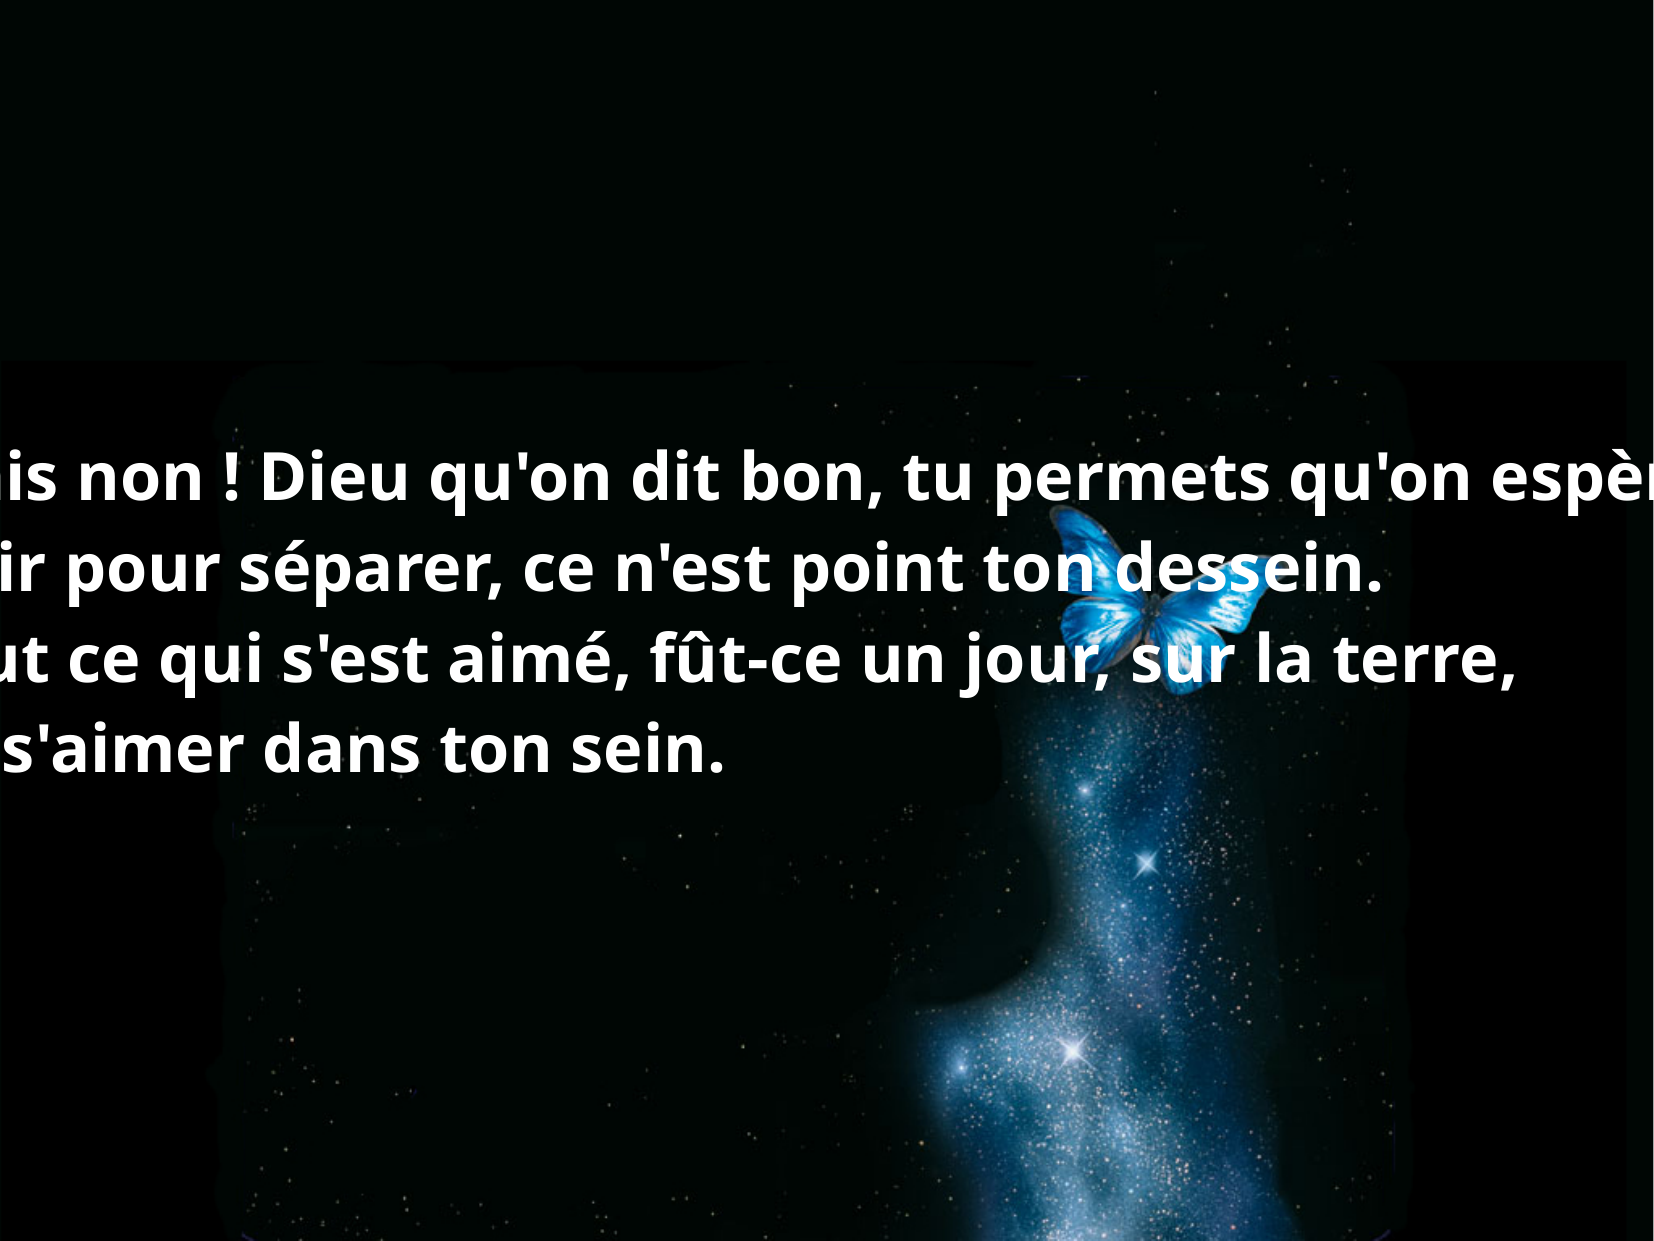

Mais non ! Dieu qu'on dit bon, tu permets qu'on espère ;
Unir pour séparer, ce n'est point ton dessein.
Tout ce qui s'est aimé, fût-ce un jour, sur la terre,
Va s'aimer dans ton sein.
#